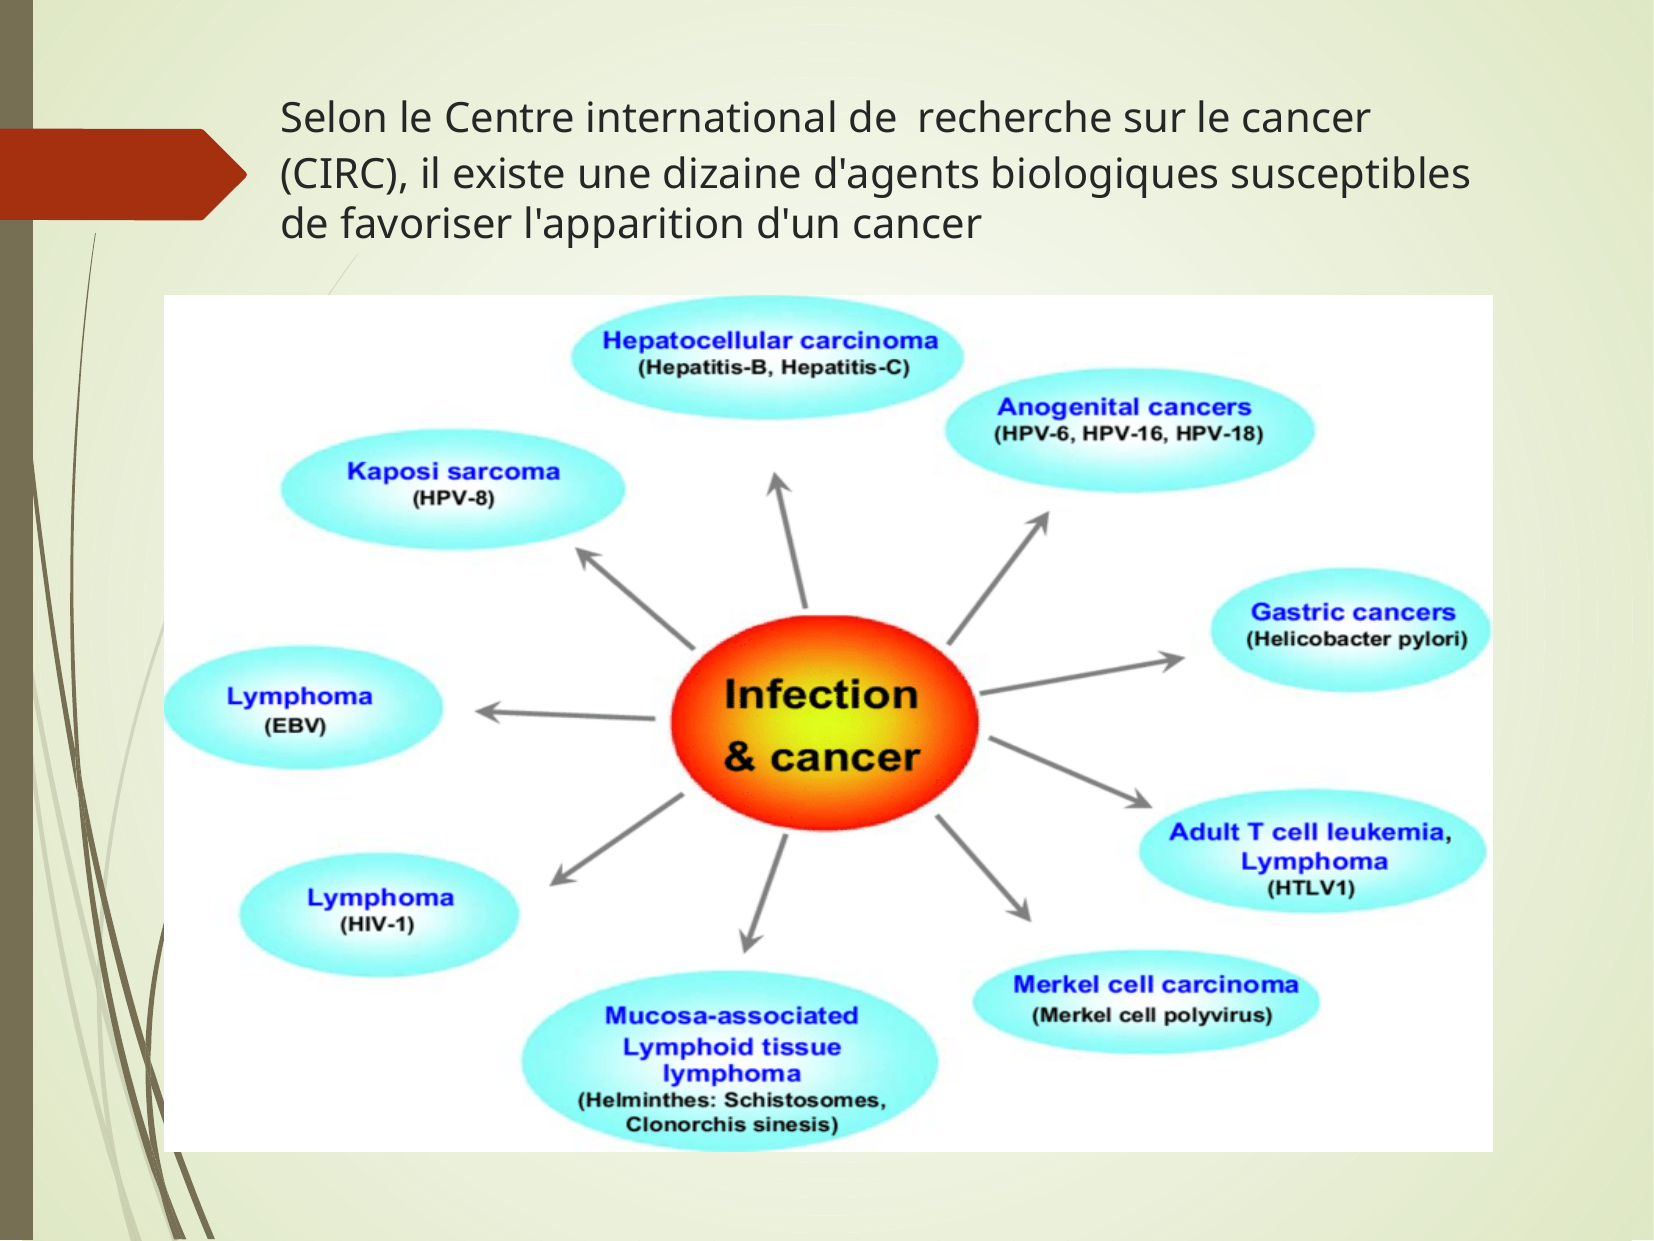

# Selon le Centre international de recherche sur le cancer (CIRC), il existe une dizaine d'agents biologiques susceptibles de favoriser l'apparition d'un cancer